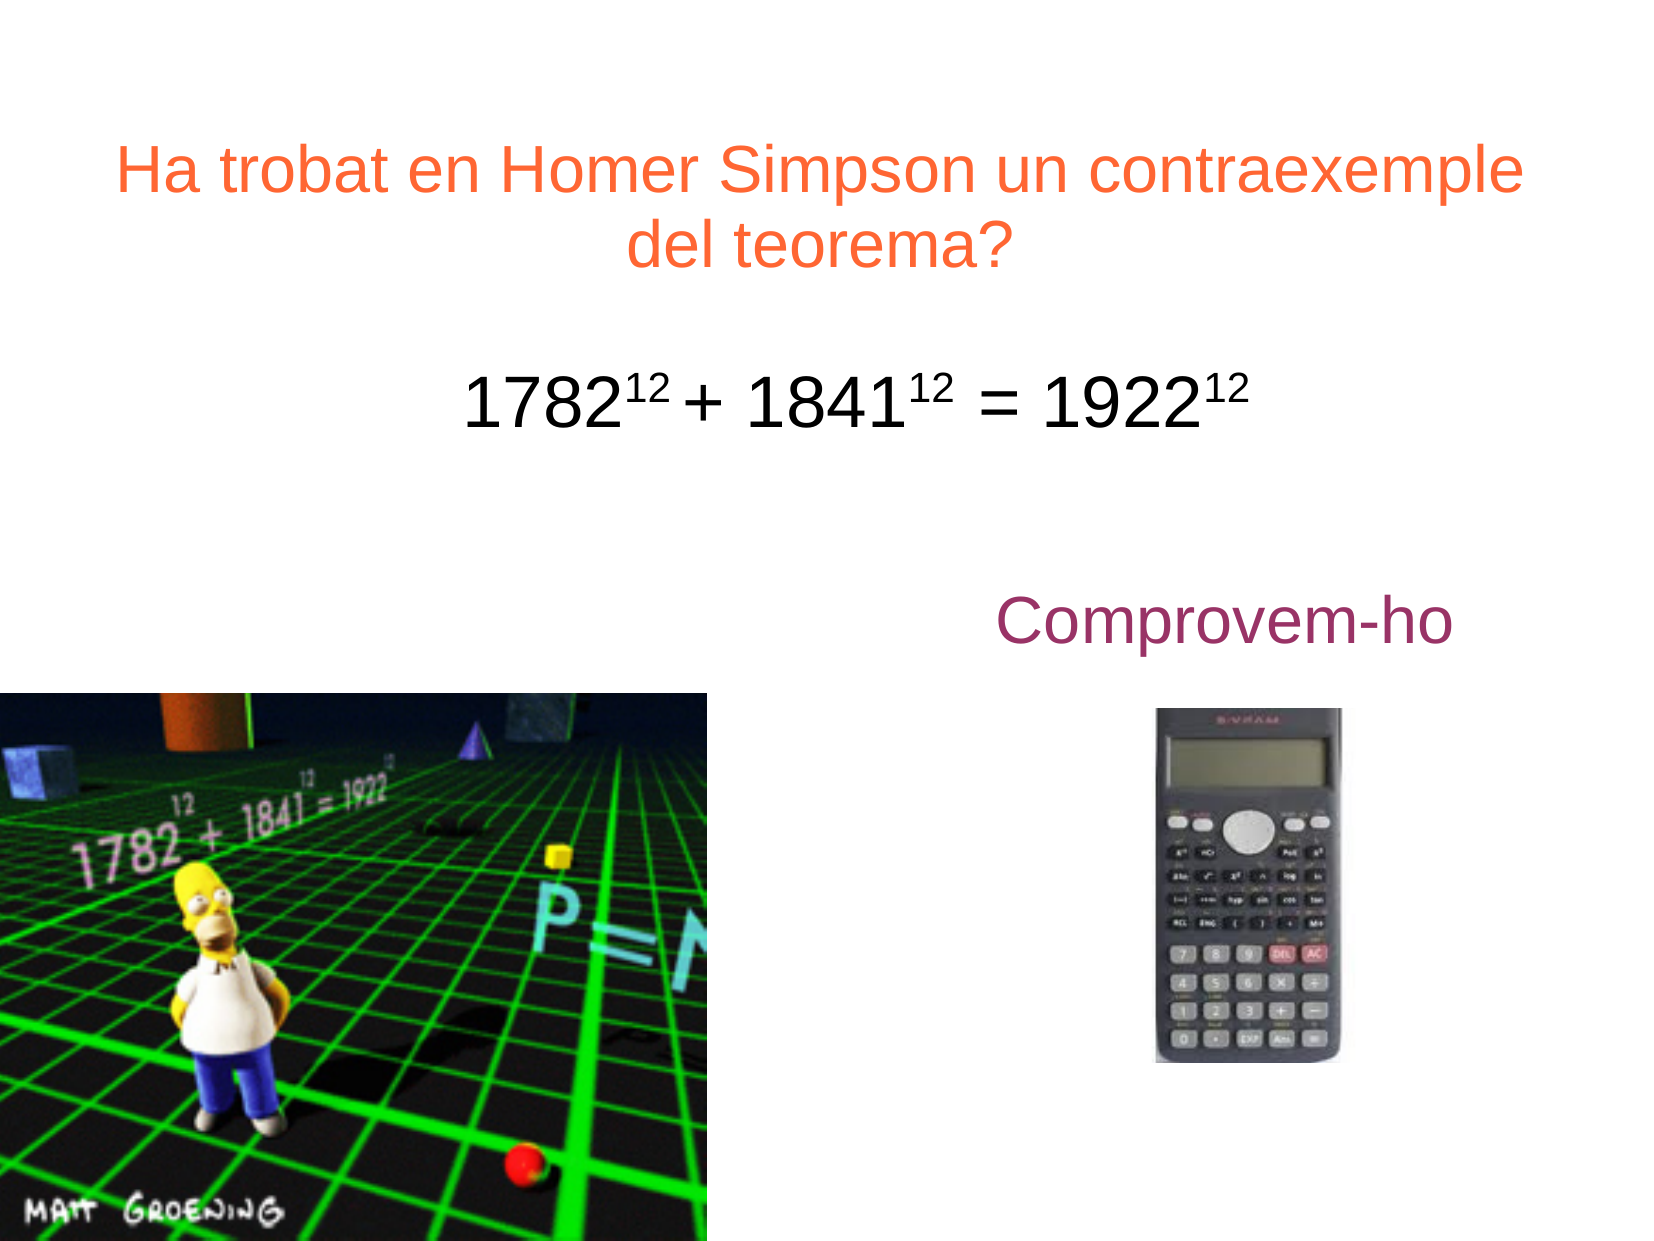

# Ha trobat en Homer Simpson un contraexemple del teorema?
178212 + 184112 = 192212
Comprovem-ho